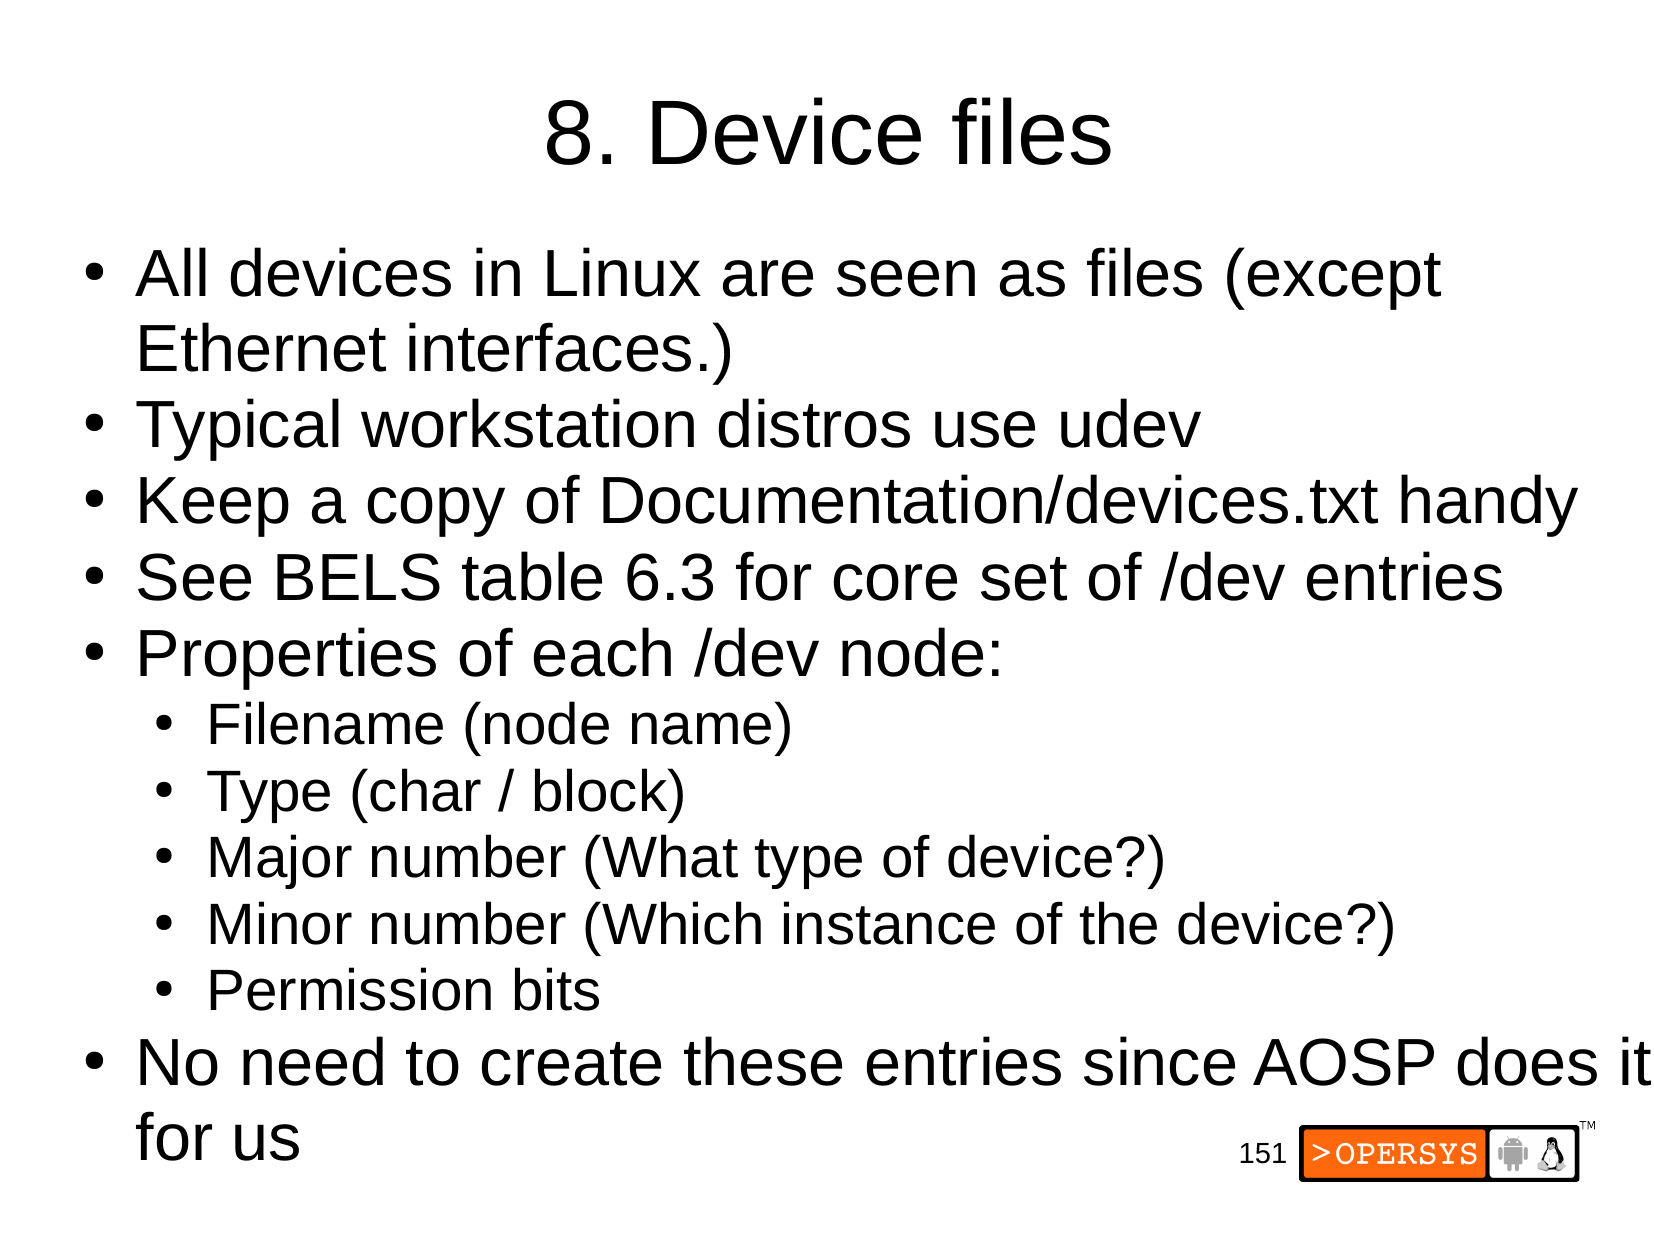

# 8. Device files
All devices in Linux are seen as files (except Ethernet interfaces.)
Typical workstation distros use udev
Keep a copy of Documentation/devices.txt handy
See BELS table 6.3 for core set of /dev entries
Properties of each /dev node:
Filename (node name)
Type (char / block)
Major number (What type of device?)
Minor number (Which instance of the device?)
Permission bits
No need to create these entries since AOSP does it for us